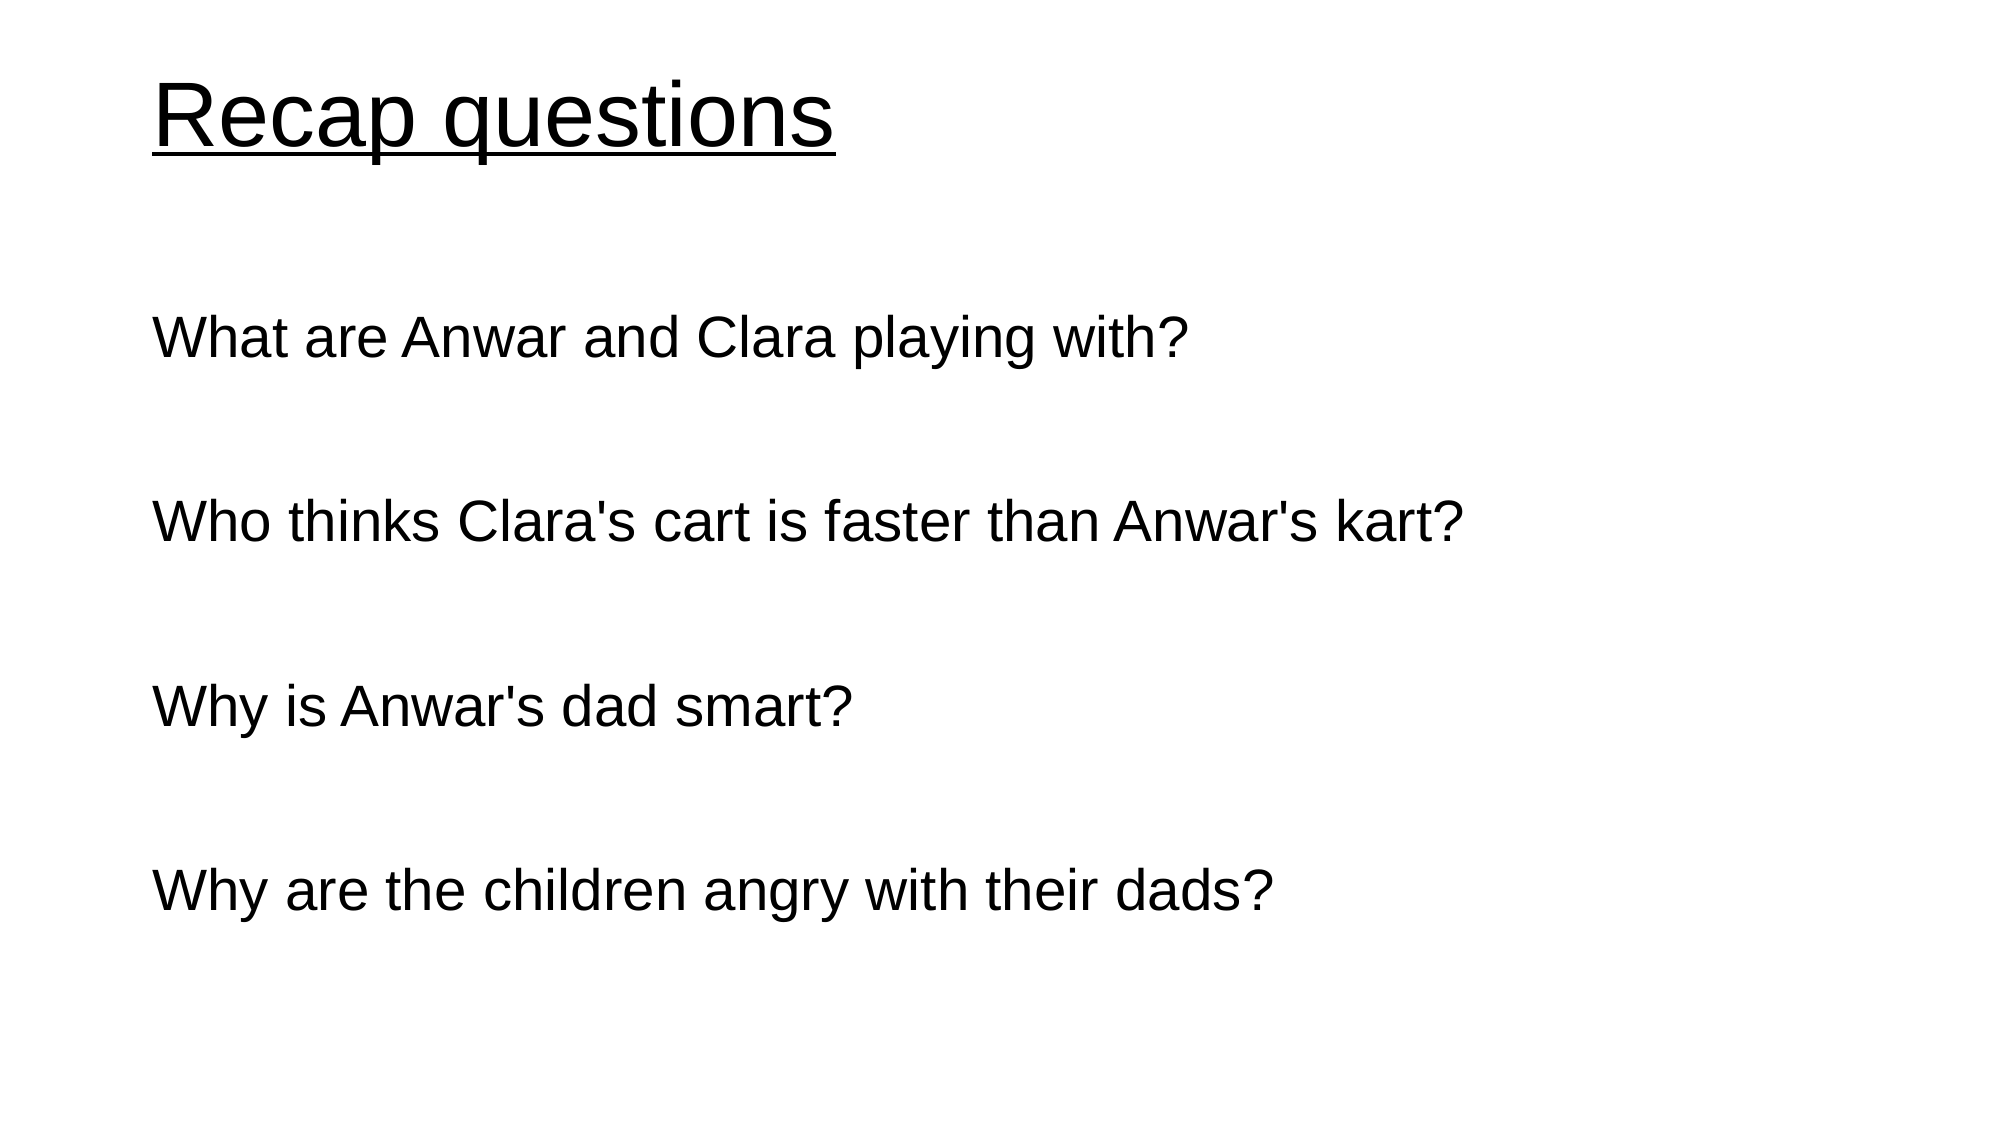

# Recap questions
What are Anwar and Clara playing with?
Who thinks Clara's cart is faster than Anwar's kart?
Why is Anwar's dad smart?
Why are the children angry with their dads?